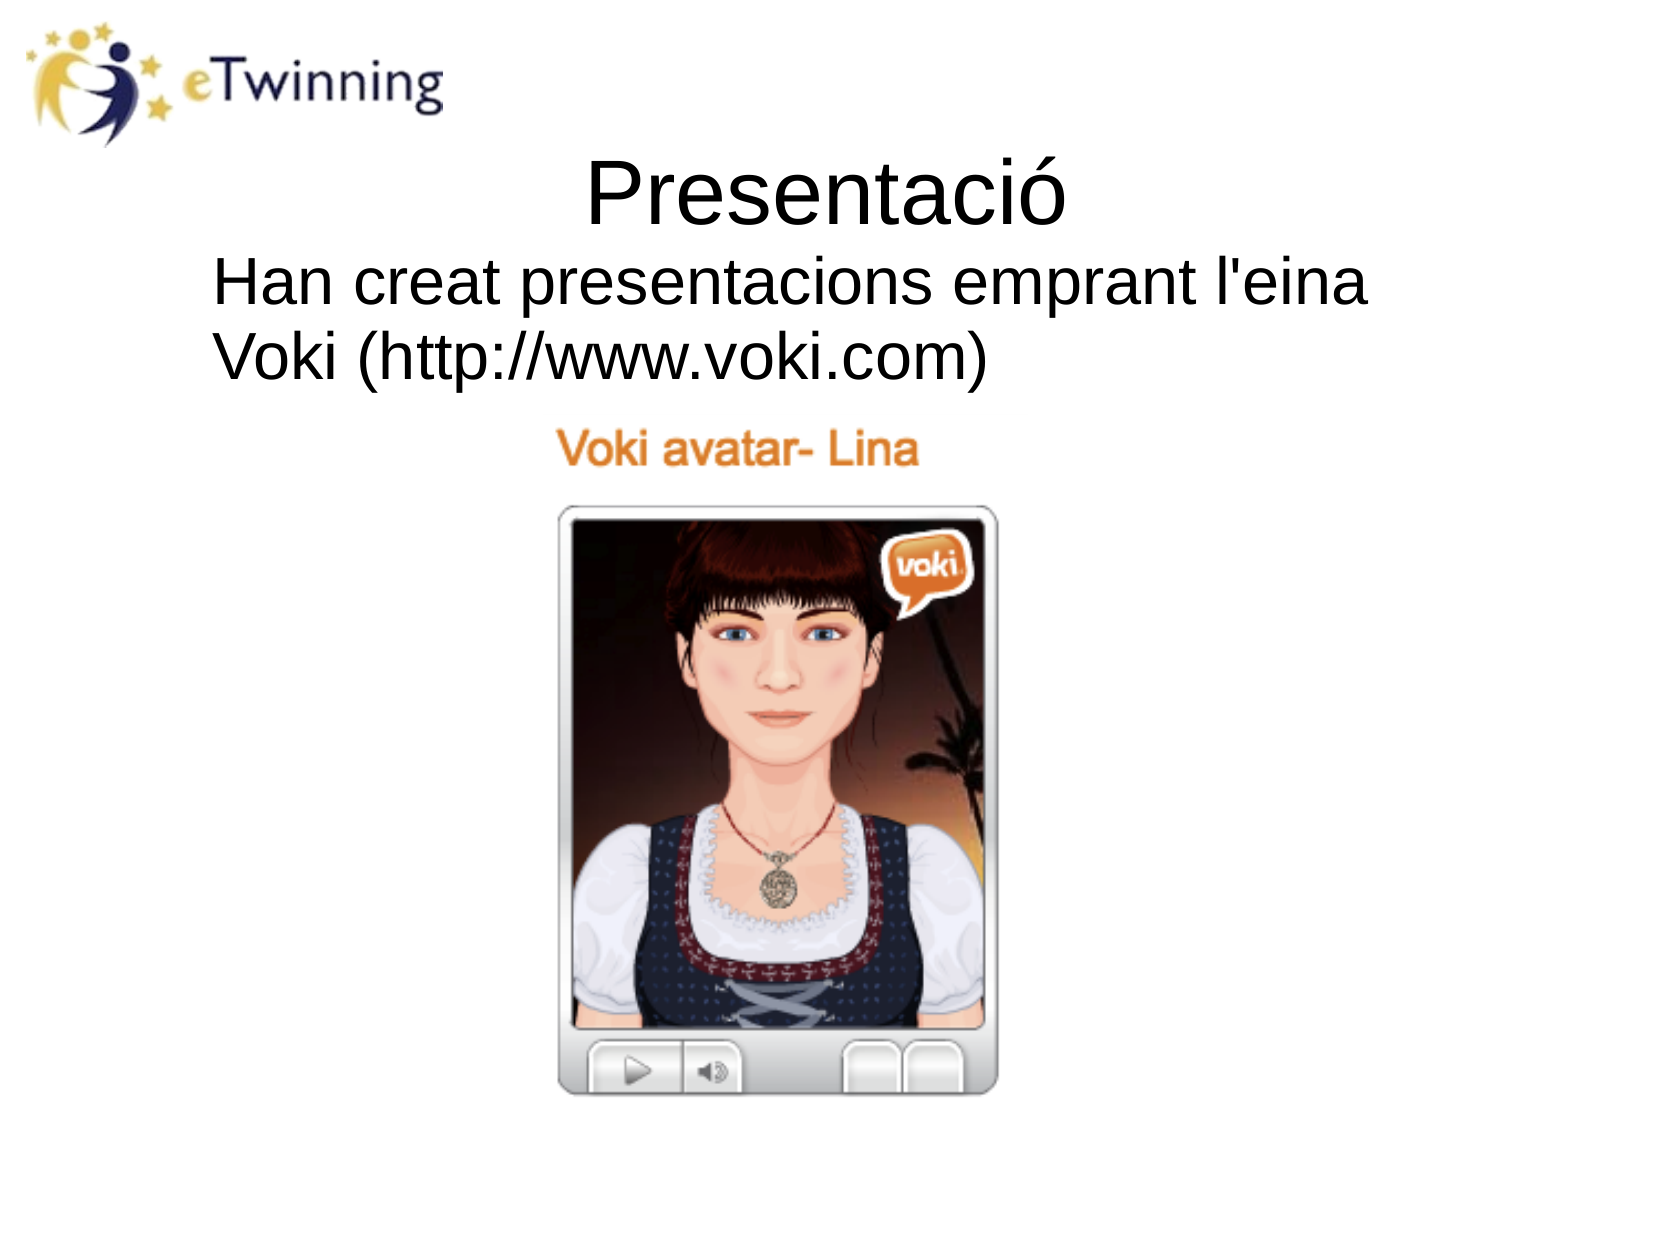

# Presentació
Han creat presentacions emprant l'eina
Voki (http://www.voki.com)